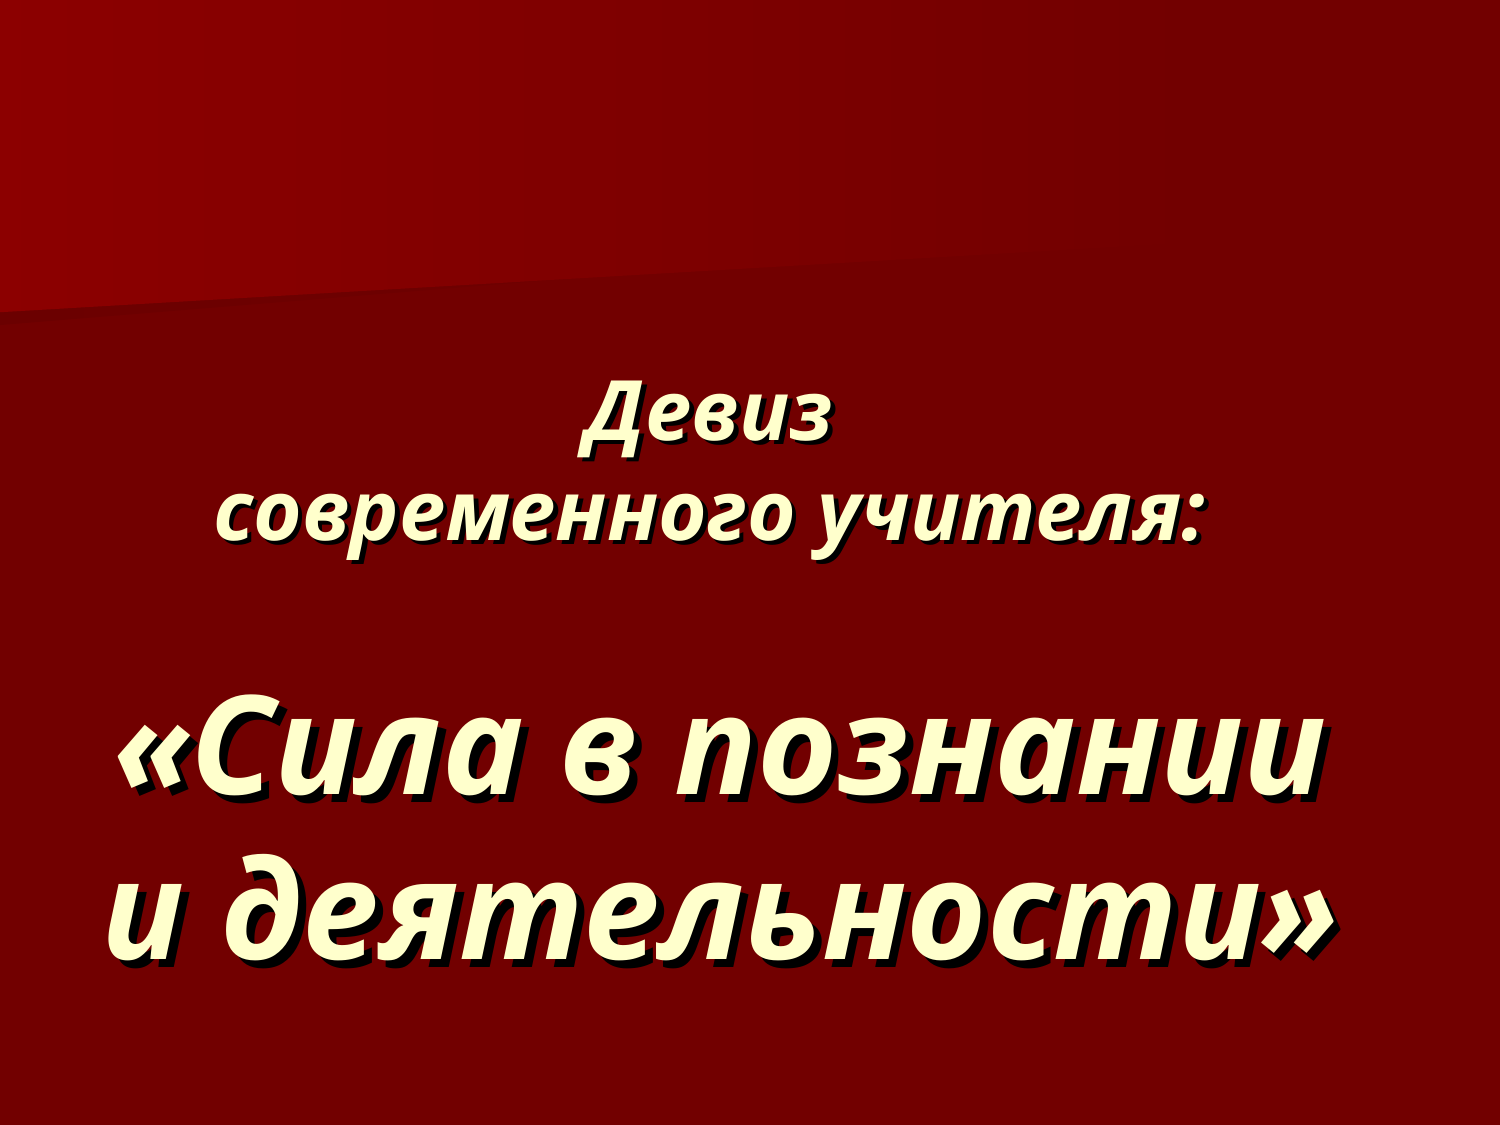

# Девиз современного учителя: «Сила в познании и деятельности»